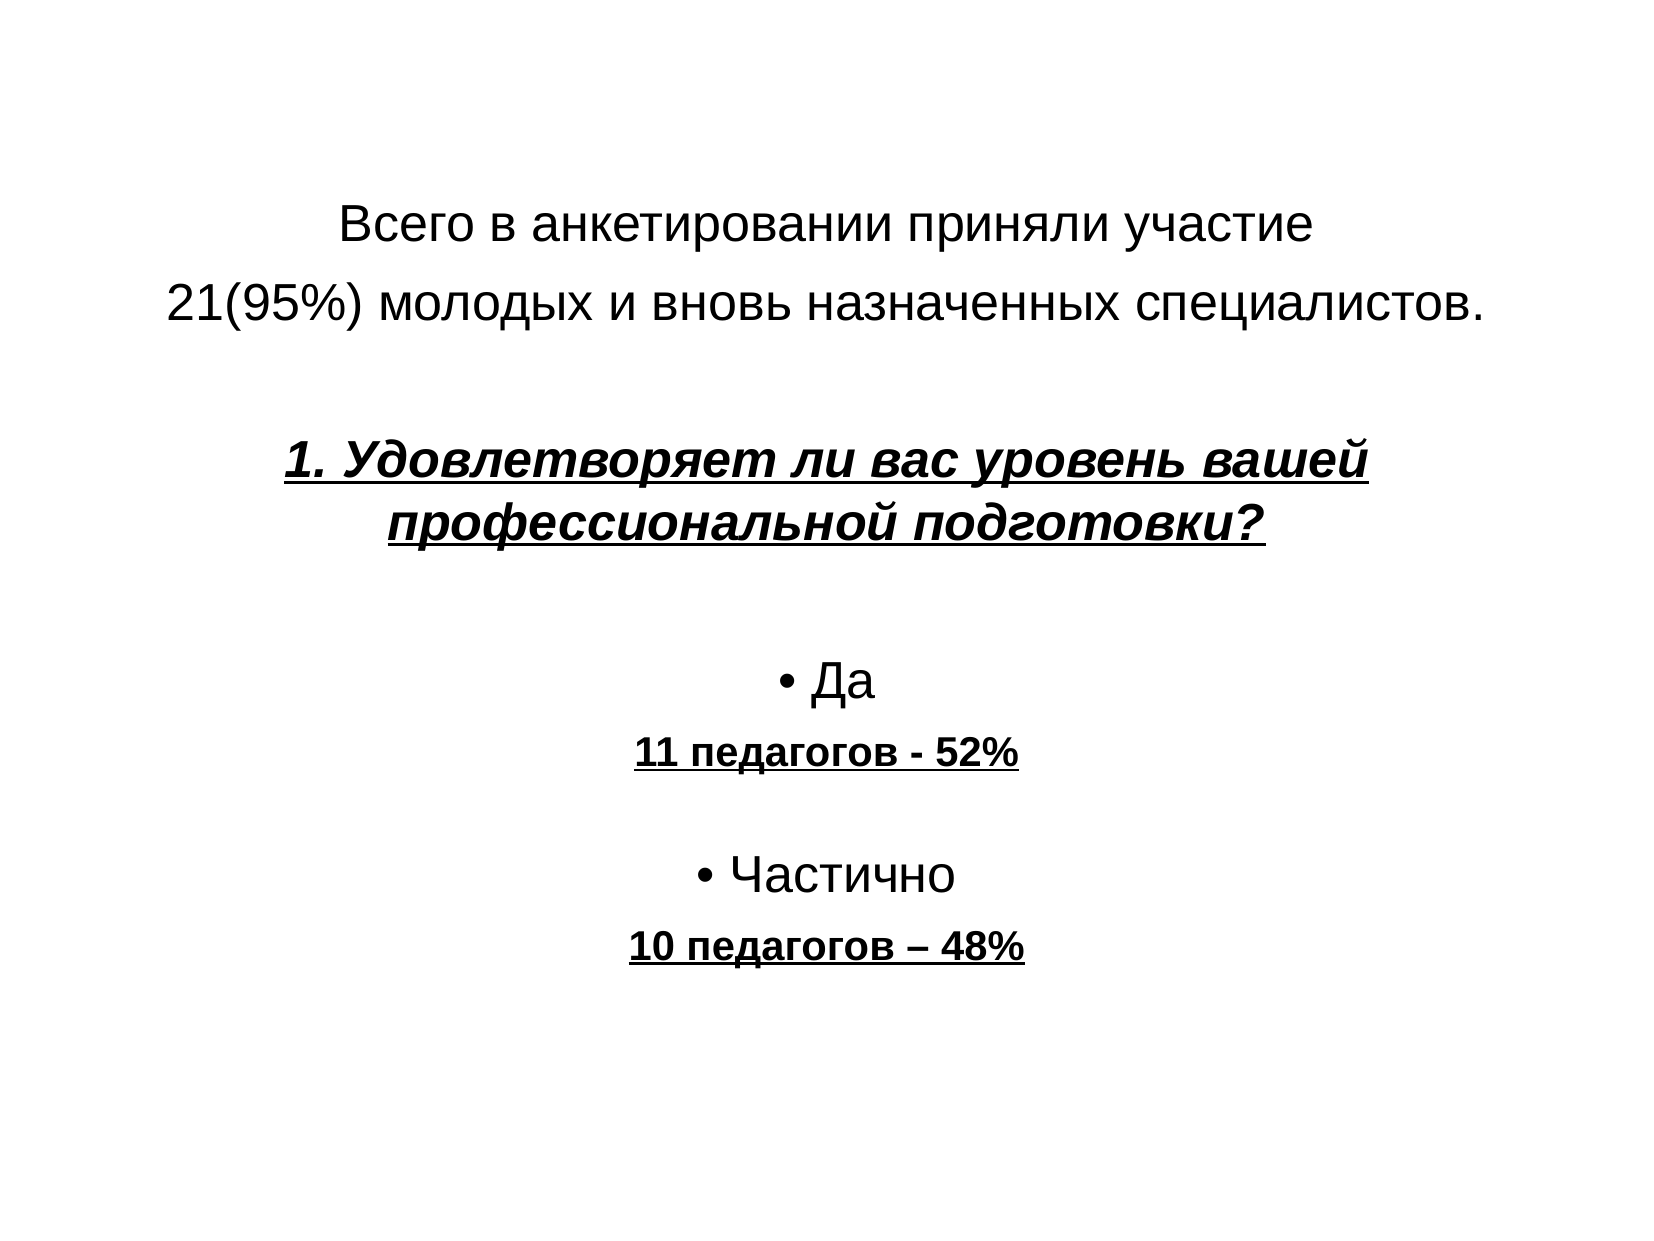

# Всего в анкетировании приняли участие
21(95%) молодых и вновь назначенных специалистов.
1. Удовлетворяет ли вас уровень вашей профессиональной подготовки?
• Да
11 педагогов - 52%
• Частично
10 педагогов – 48%